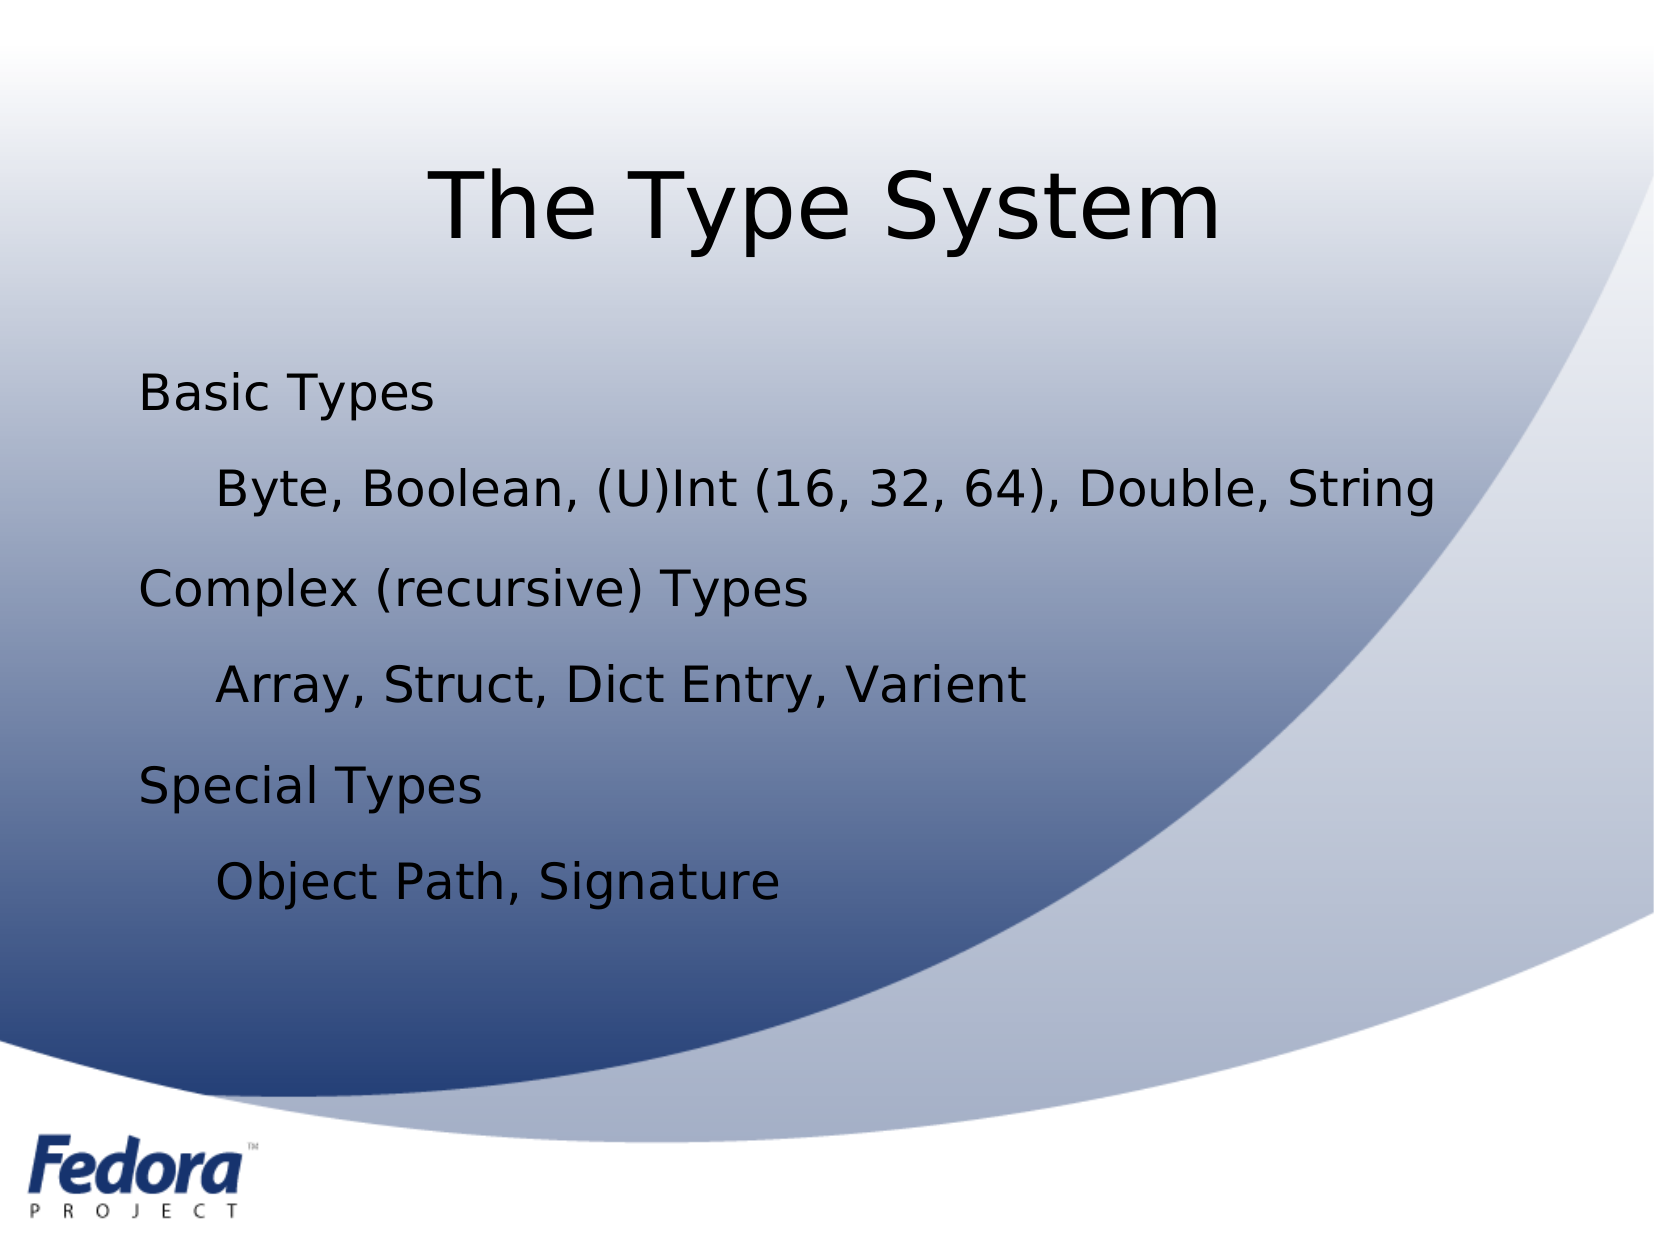

# The Type System
Basic Types
Byte, Boolean, (U)Int (16, 32, 64), Double, String
Complex (recursive) Types
Array, Struct, Dict Entry, Varient
Special Types
Object Path, Signature